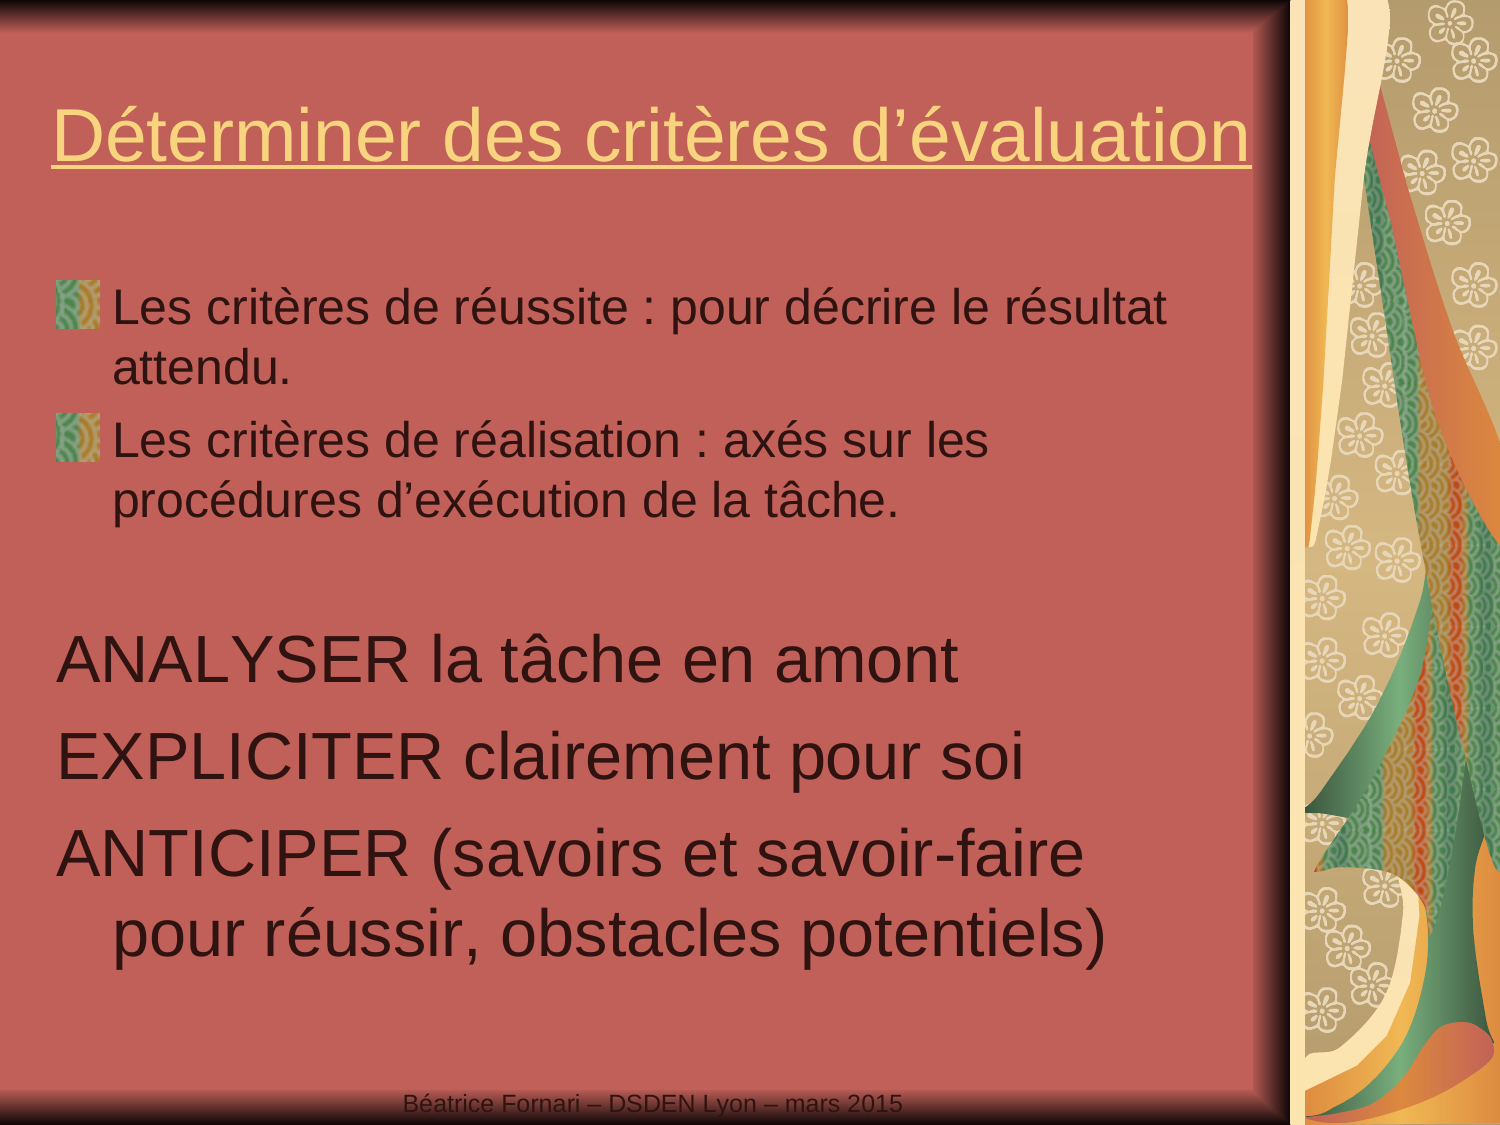

# Déterminer des critères d’évaluation
Les critères de réussite : pour décrire le résultat attendu.
Les critères de réalisation : axés sur les procédures d’exécution de la tâche.
ANALYSER la tâche en amont
EXPLICITER clairement pour soi
ANTICIPER (savoirs et savoir-faire pour réussir, obstacles potentiels)
Béatrice Fornari – DSDEN Lyon – mars 2015